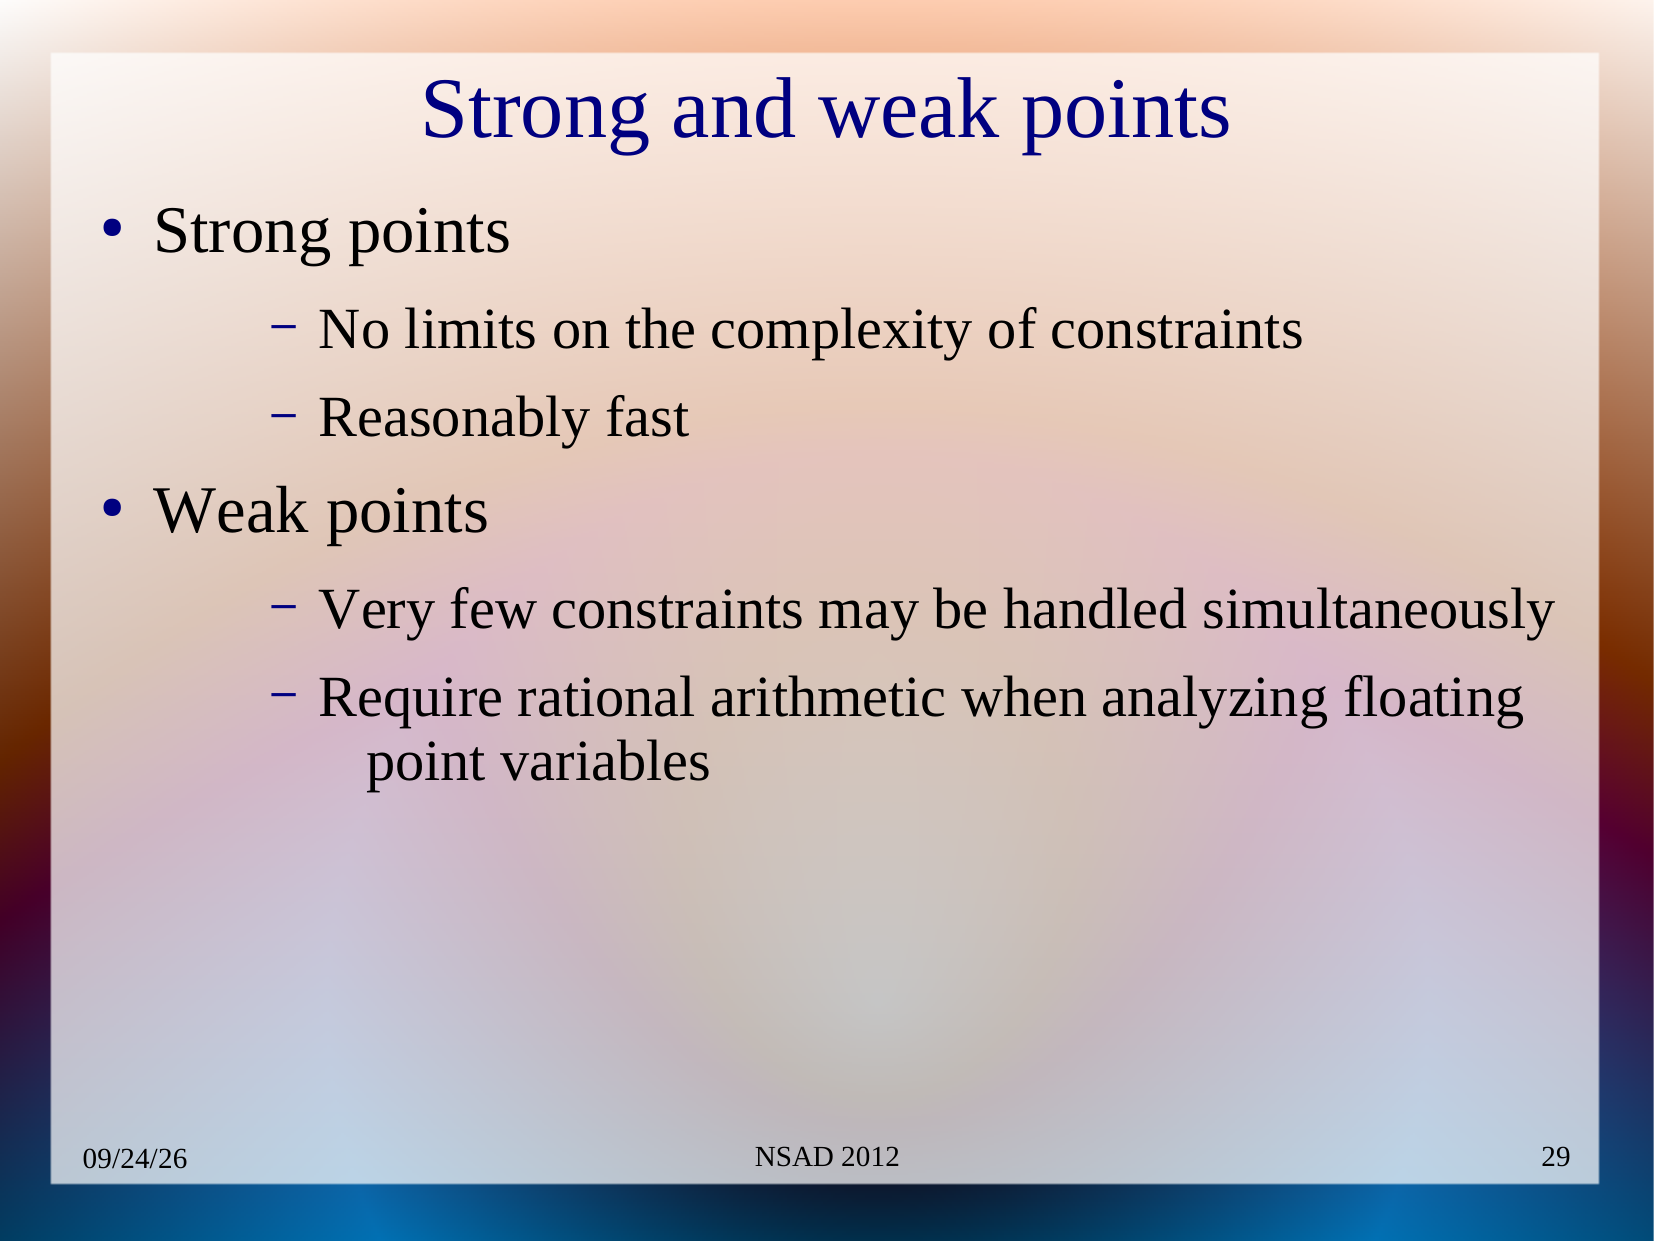

# Strong and weak points
Strong points
No limits on the complexity of constraints
Reasonably fast
Weak points
Very few constraints may be handled simultaneously
Require rational arithmetic when analyzing floating point variables
NSAD 2012
29